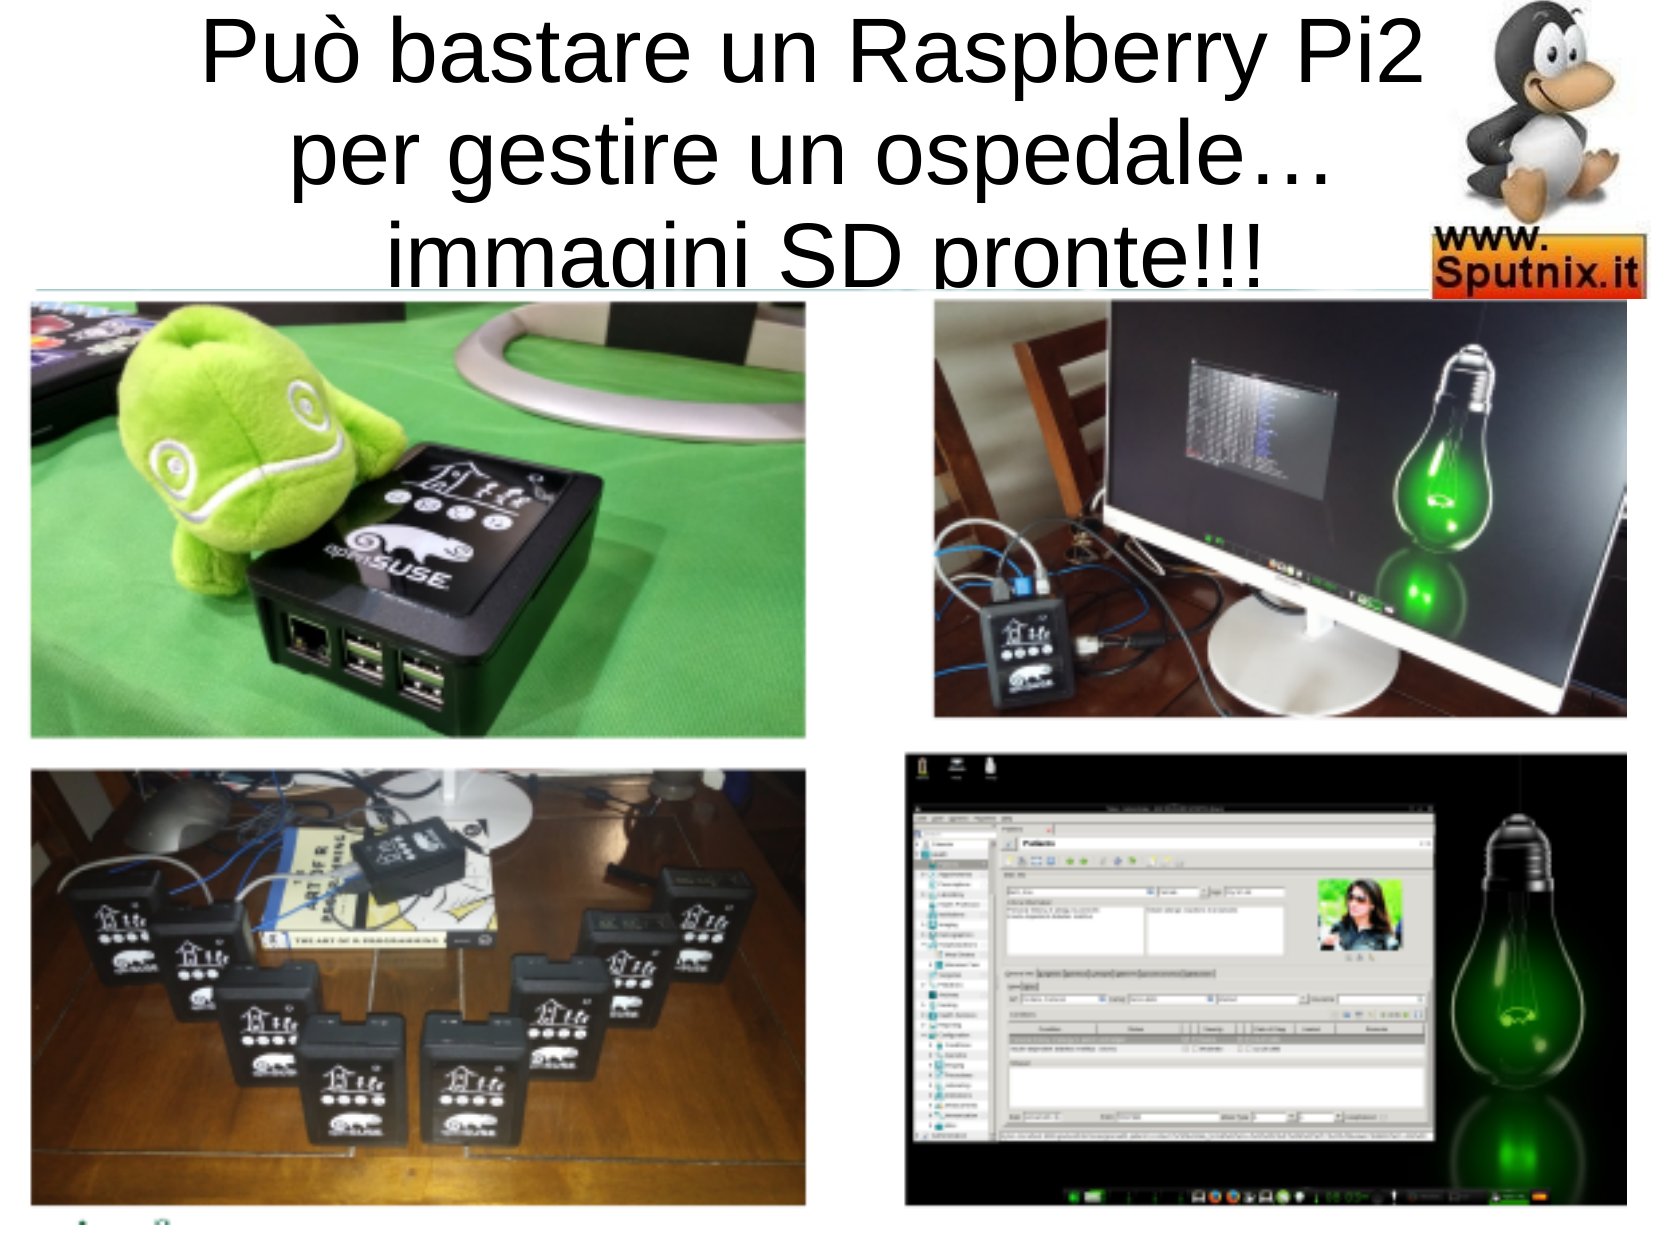

# Può bastare un Raspberry Pi2 per gestire un ospedale… immagini SD pronte!!!